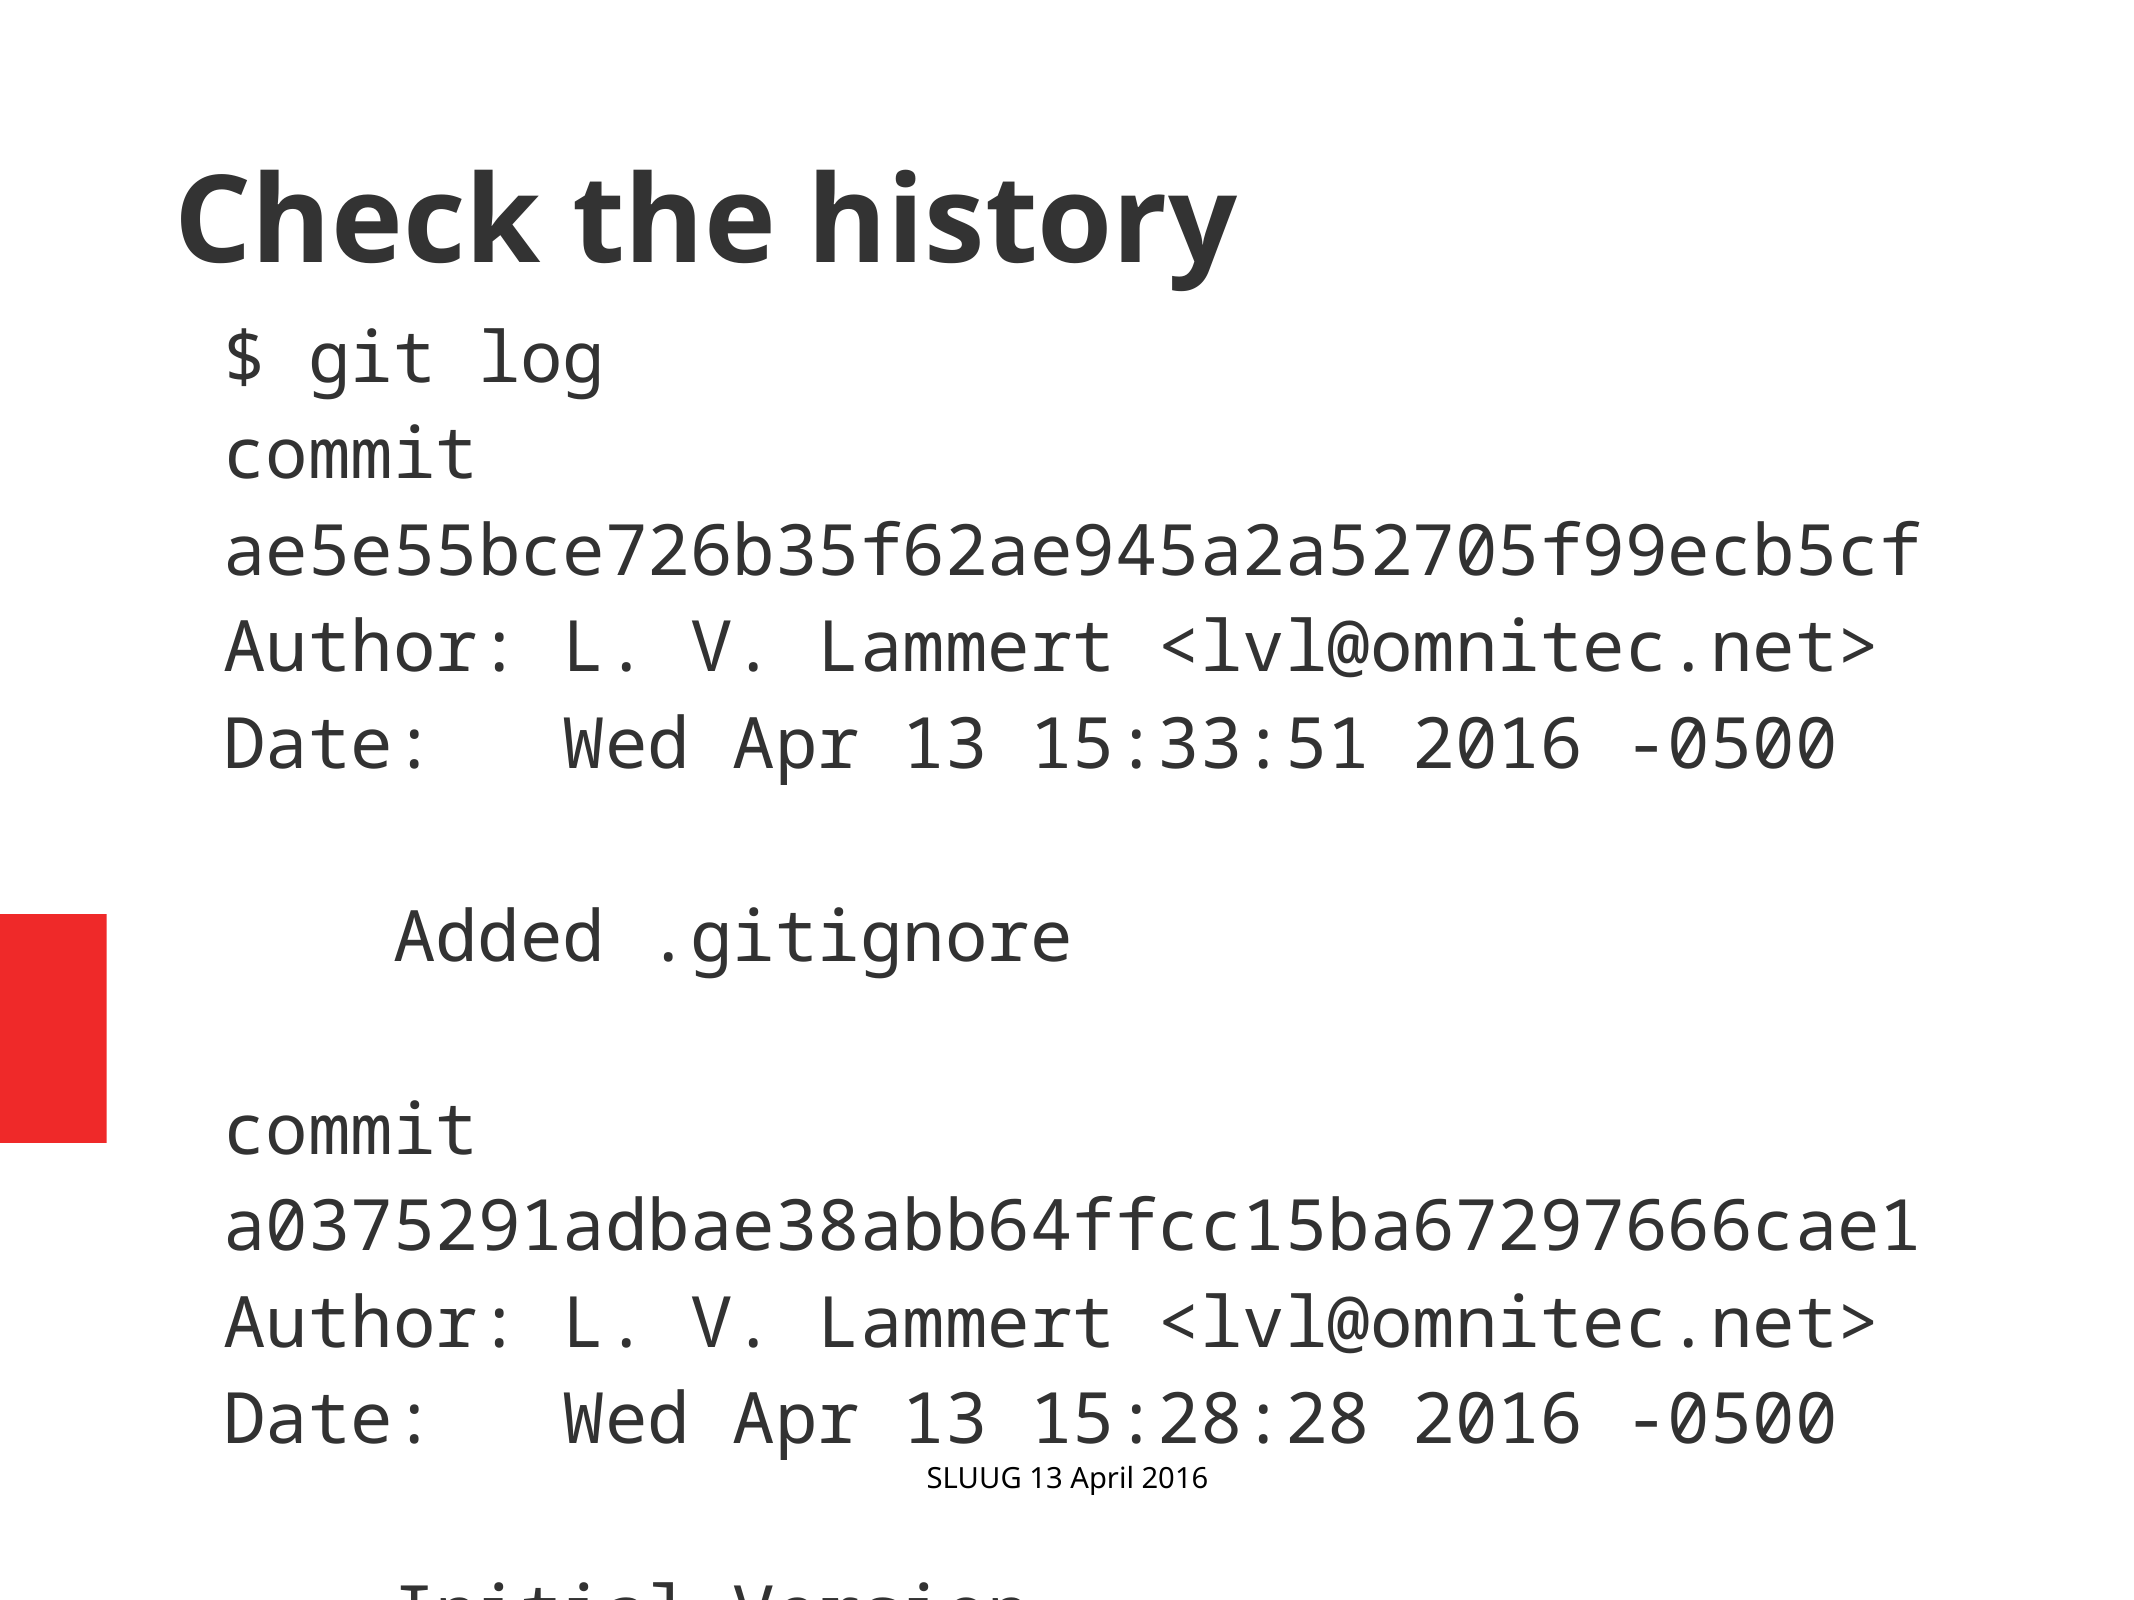

# Check the history
$ git log
commit ae5e55bce726b35f62ae945a2a52705f99ecb5cf
Author: L. V. Lammert <lvl@omnitec.net>
Date: Wed Apr 13 15:33:51 2016 -0500
 Added .gitignore
commit a0375291adbae38abb64ffcc15ba67297666cae1
Author: L. V. Lammert <lvl@omnitec.net>
Date: Wed Apr 13 15:28:28 2016 -0500
 Initial Version